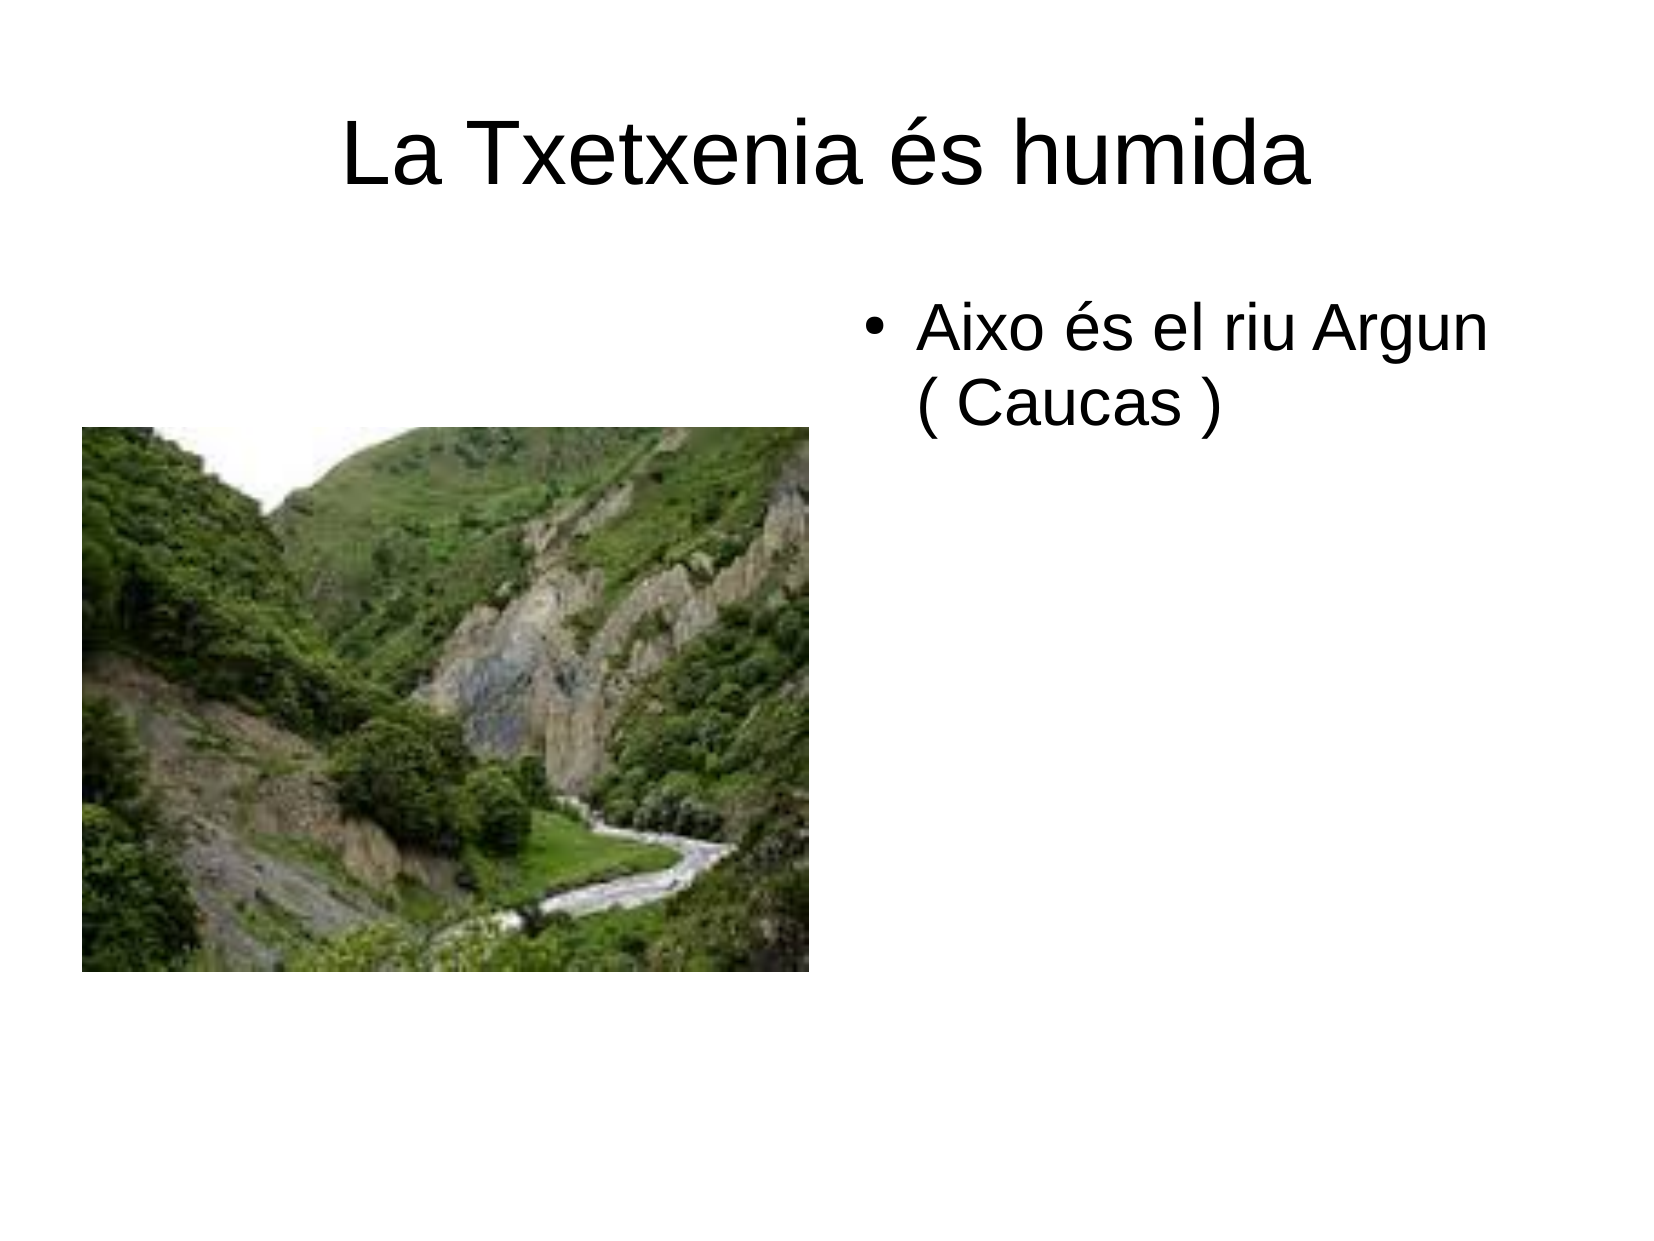

# La Txetxenia és humida
Aixo és el riu Argun ( Caucas )